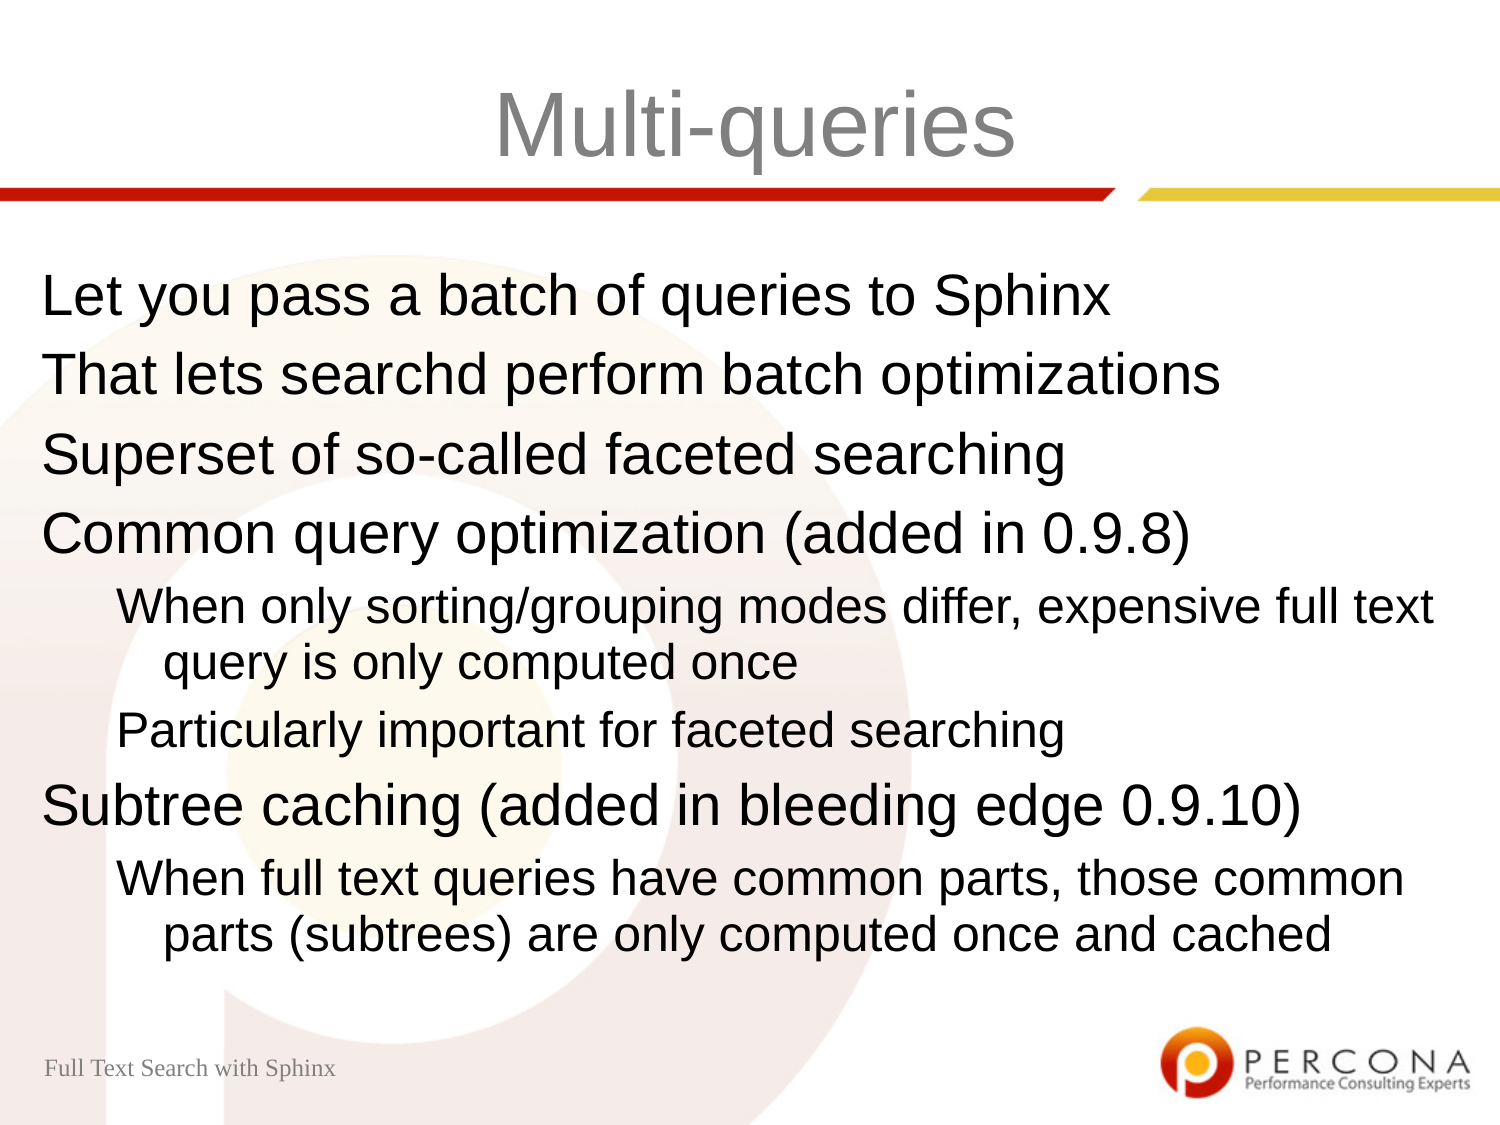

# Multi-queries
Let you pass a batch of queries to Sphinx
That lets searchd perform batch optimizations
Superset of so-called faceted searching
Common query optimization (added in 0.9.8)
When only sorting/grouping modes differ, expensive full text query is only computed once
Particularly important for faceted searching
Subtree caching (added in bleeding edge 0.9.10)
When full text queries have common parts, those common parts (subtrees) are only computed once and cached